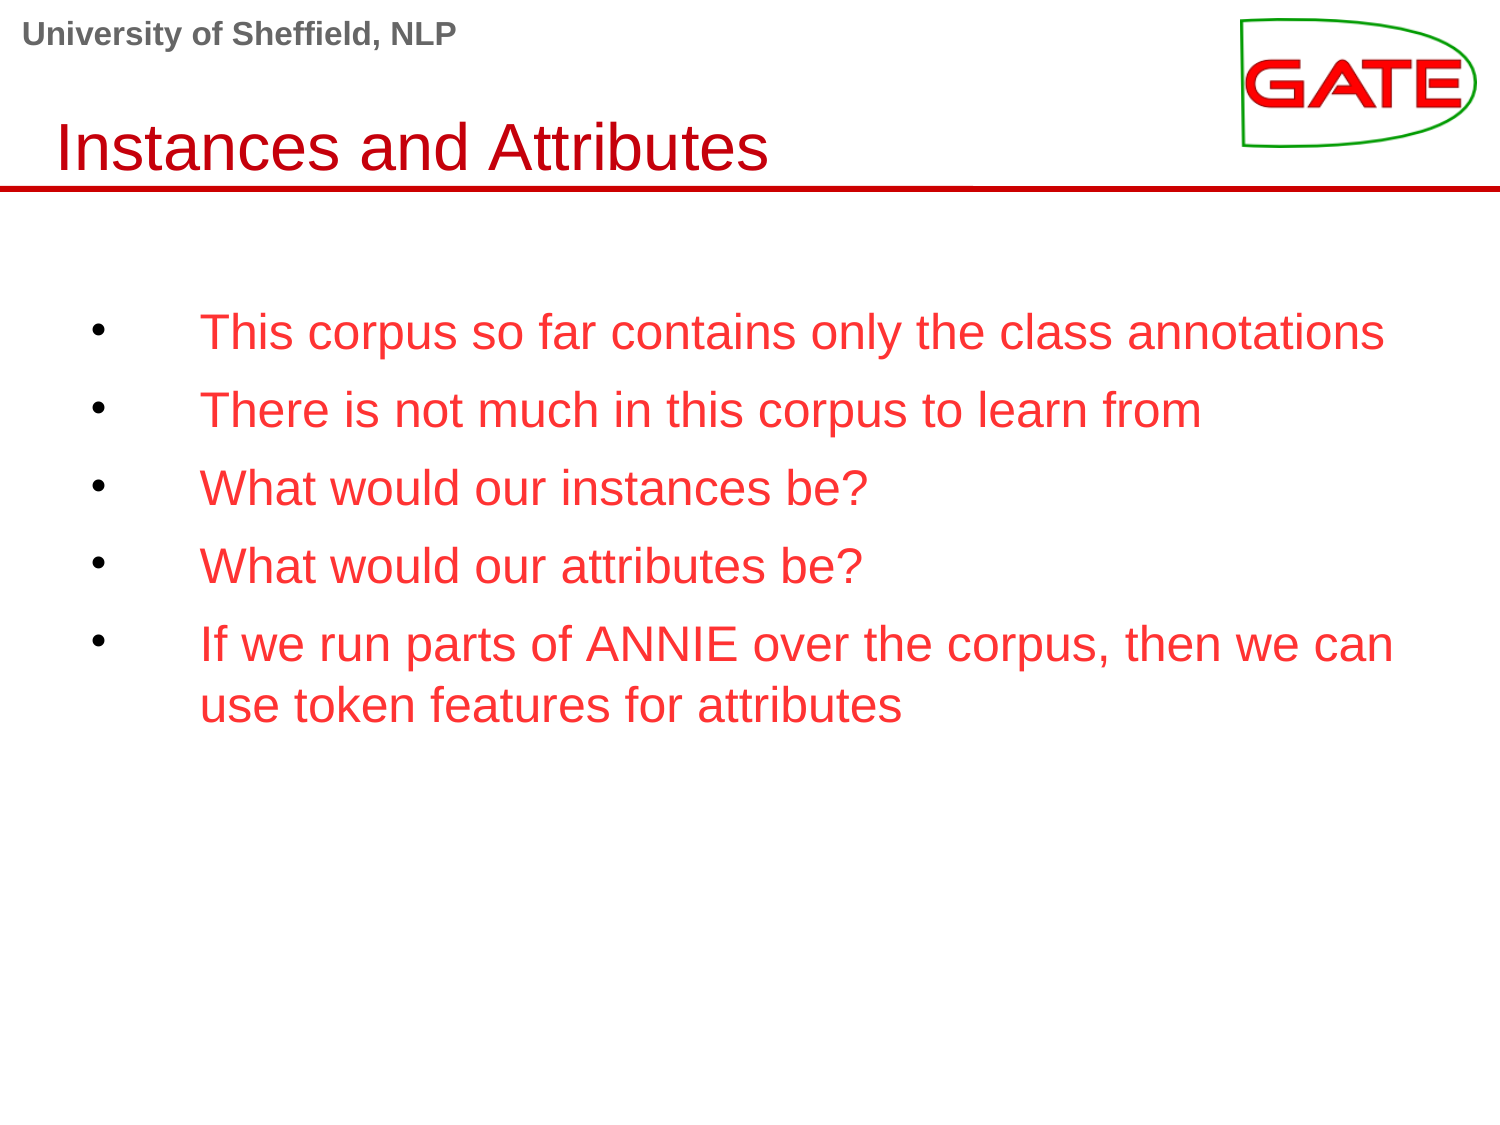

# Instances and Attributes
This corpus so far contains only the class annotations
There is not much in this corpus to learn from
What would our instances be?
What would our attributes be?
If we run parts of ANNIE over the corpus, then we can use token features for attributes